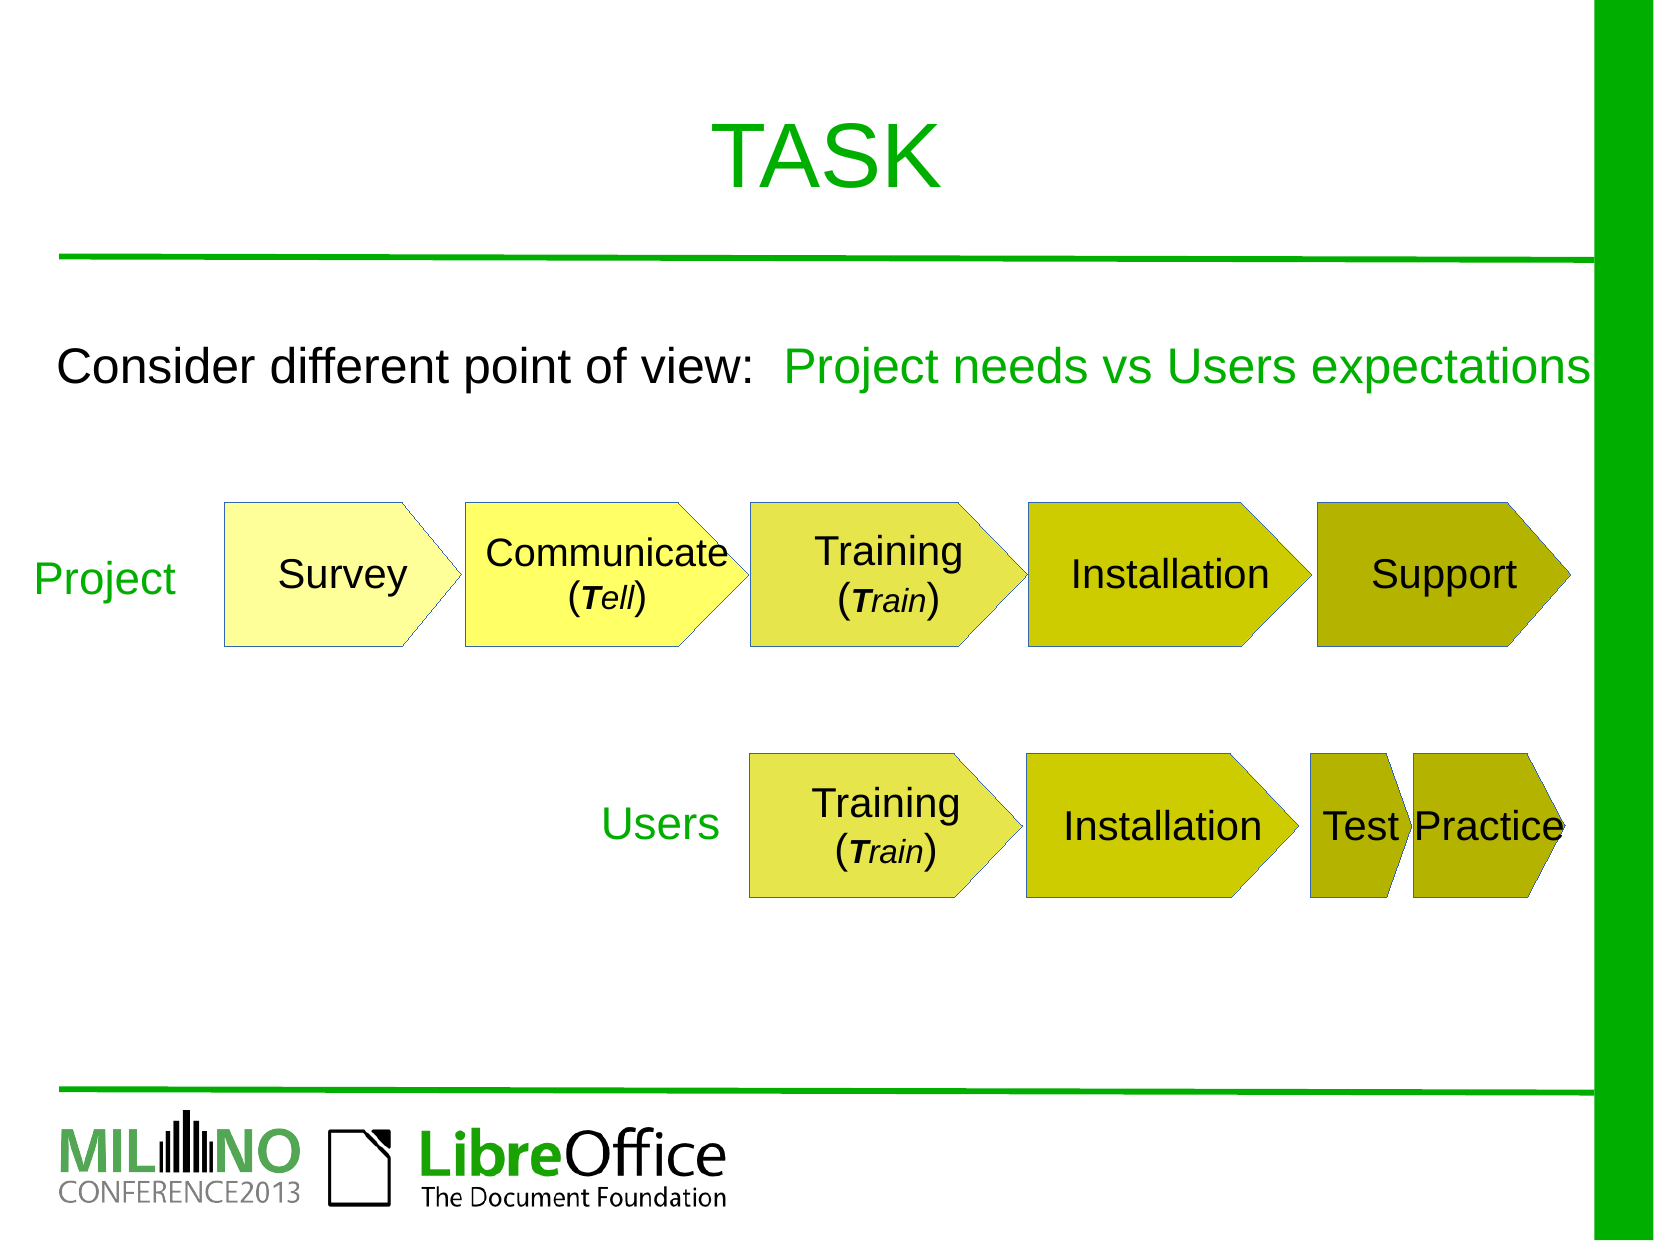

TASK
Consider different point of view: Project needs vs Users expectations
Survey
Communicate
(Tell)
Training
(Train)
Installation
Support
Project
Training
(Train)
Installation
Test
Practice
Users